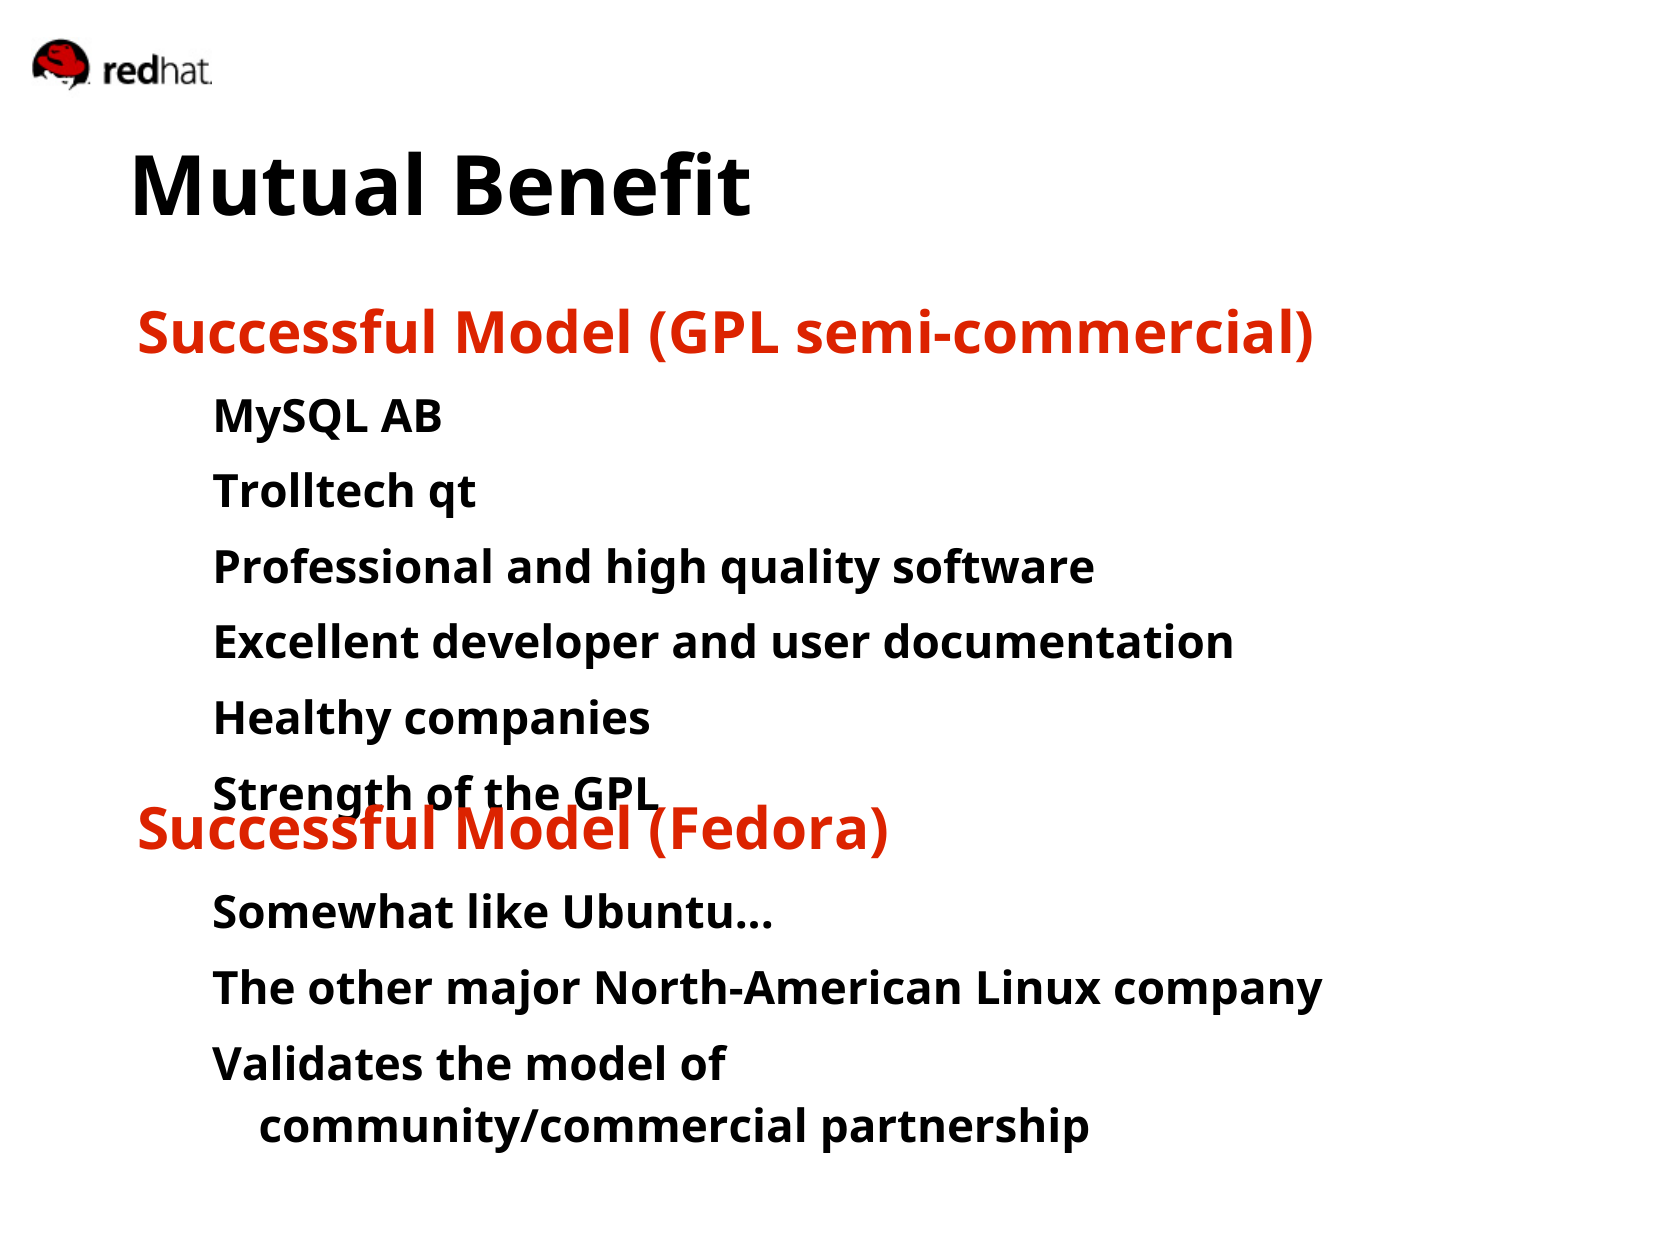

# Mutual Benefit
Successful Model (GPL semi-commercial)
MySQL AB
Trolltech qt
Professional and high quality software
Excellent developer and user documentation
Healthy companies
Strength of the GPL
Successful Model (Fedora)
Somewhat like Ubuntu...
The other major North-American Linux company
Validates the model of
community/commercial partnership